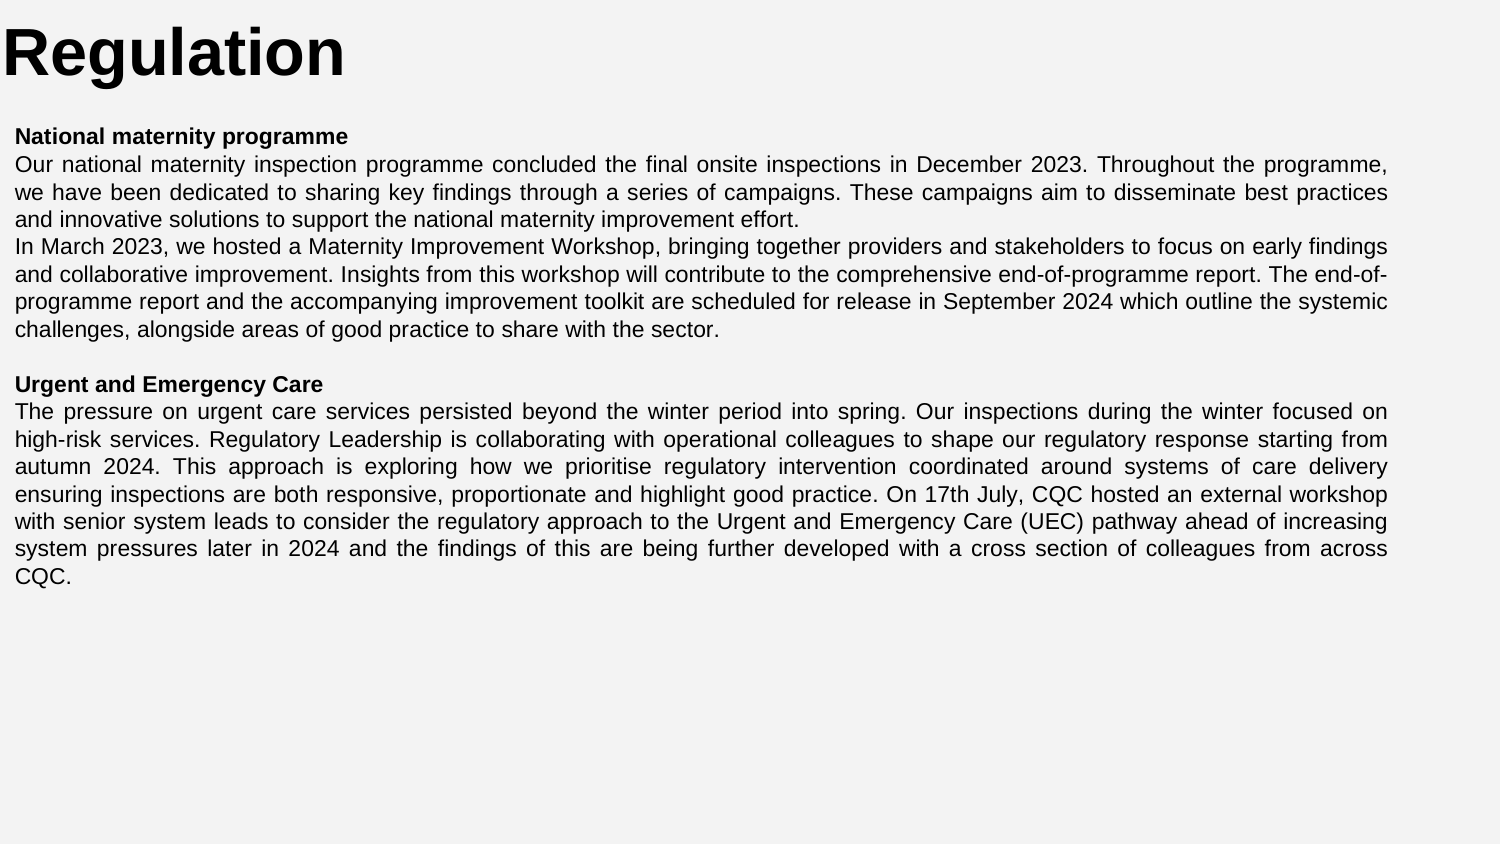

# Regulation
National maternity programme
Our national maternity inspection programme concluded the final onsite inspections in December 2023. Throughout the programme, we have been dedicated to sharing key findings through a series of campaigns. These campaigns aim to disseminate best practices and innovative solutions to support the national maternity improvement effort.
In March 2023, we hosted a Maternity Improvement Workshop, bringing together providers and stakeholders to focus on early findings and collaborative improvement. Insights from this workshop will contribute to the comprehensive end-of-programme report. The end-of-programme report and the accompanying improvement toolkit are scheduled for release in September 2024 which outline the systemic challenges, alongside areas of good practice to share with the sector.
Urgent and Emergency Care
The pressure on urgent care services persisted beyond the winter period into spring. Our inspections during the winter focused on high-risk services. Regulatory Leadership is collaborating with operational colleagues to shape our regulatory response starting from autumn 2024. This approach is exploring how we prioritise regulatory intervention coordinated around systems of care delivery ensuring inspections are both responsive, proportionate and highlight good practice. On 17th July, CQC hosted an external workshop with senior system leads to consider the regulatory approach to the Urgent and Emergency Care (UEC) pathway ahead of increasing system pressures later in 2024 and the findings of this are being further developed with a cross section of colleagues from across CQC.